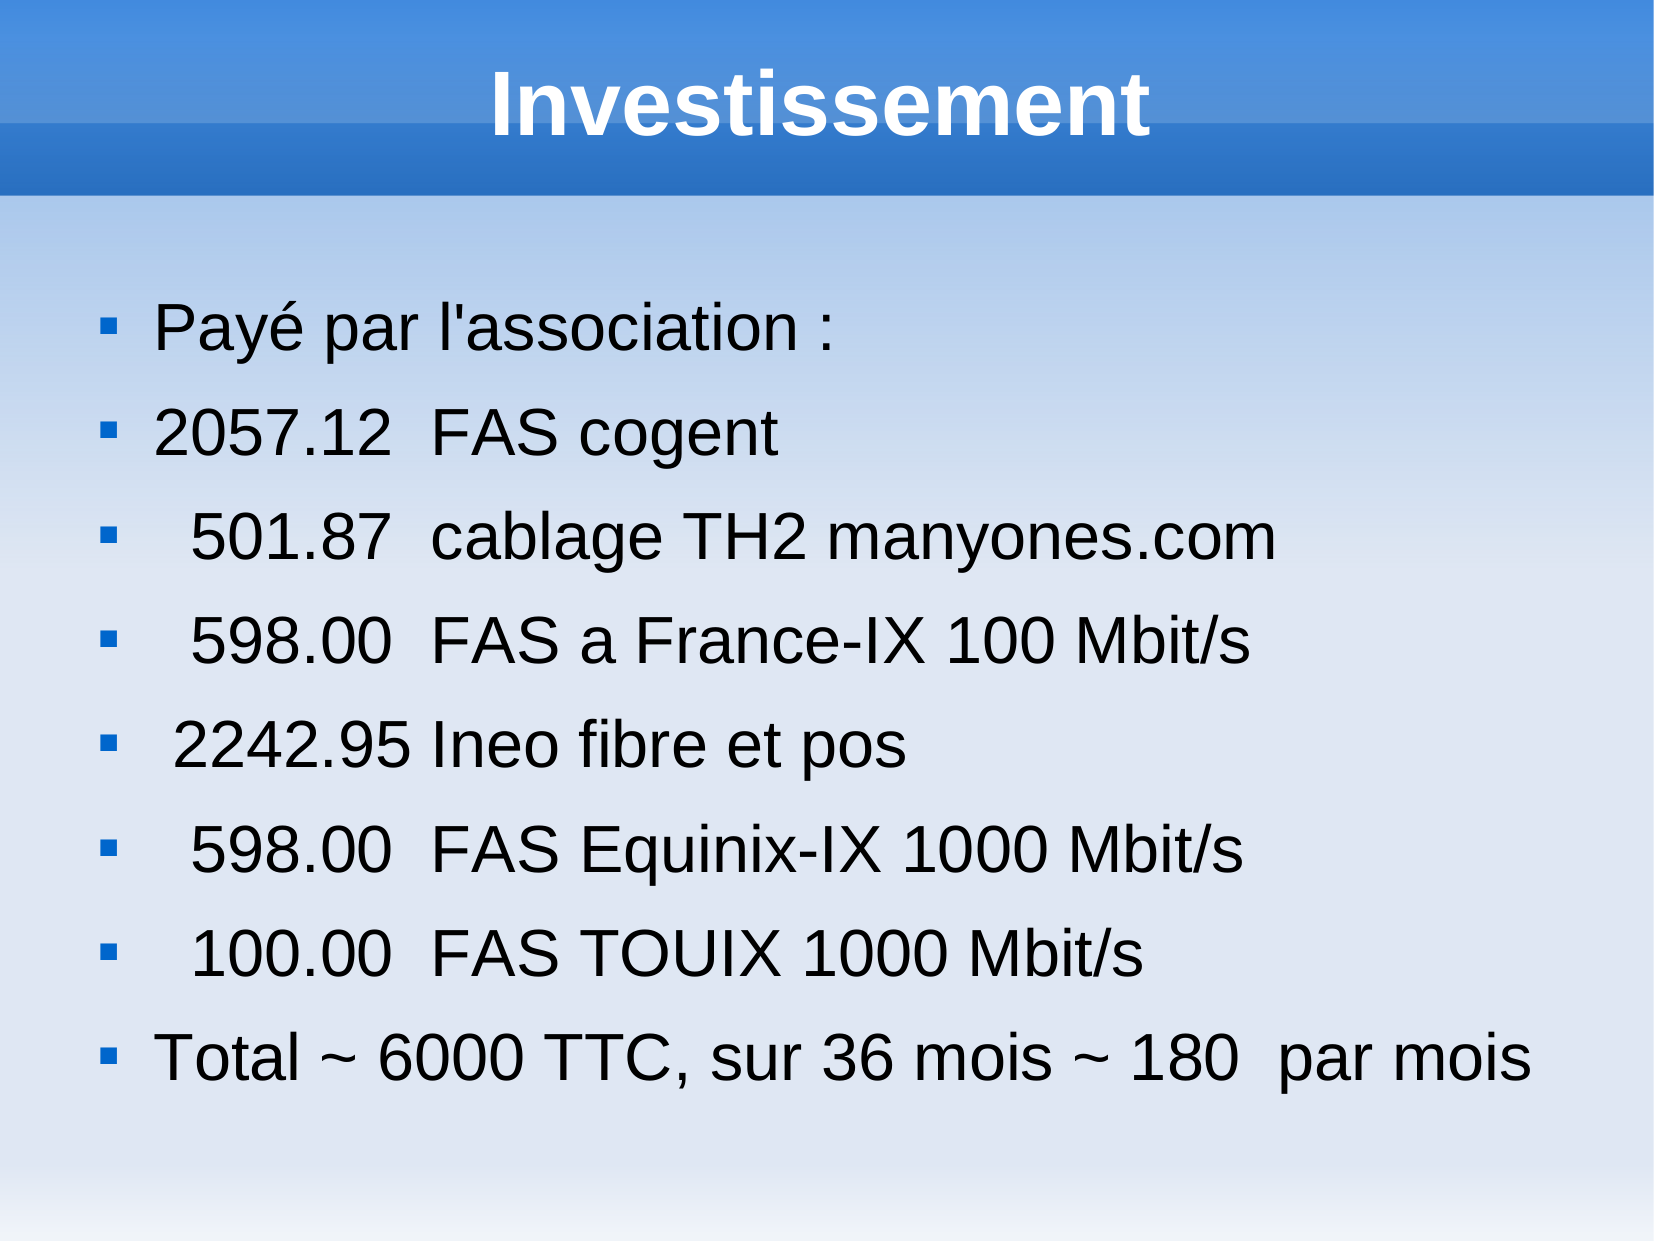

# Investissement
Payé par l'association :
2057.12 FAS cogent
 501.87 cablage TH2 manyones.com
 598.00 FAS a France-IX 100 Mbit/s
 2242.95 Ineo fibre et pos
 598.00 FAS Equinix-IX 1000 Mbit/s
 100.00 FAS TOUIX 1000 Mbit/s
Total ~ 6000 TTC, sur 36 mois ~ 180 par mois